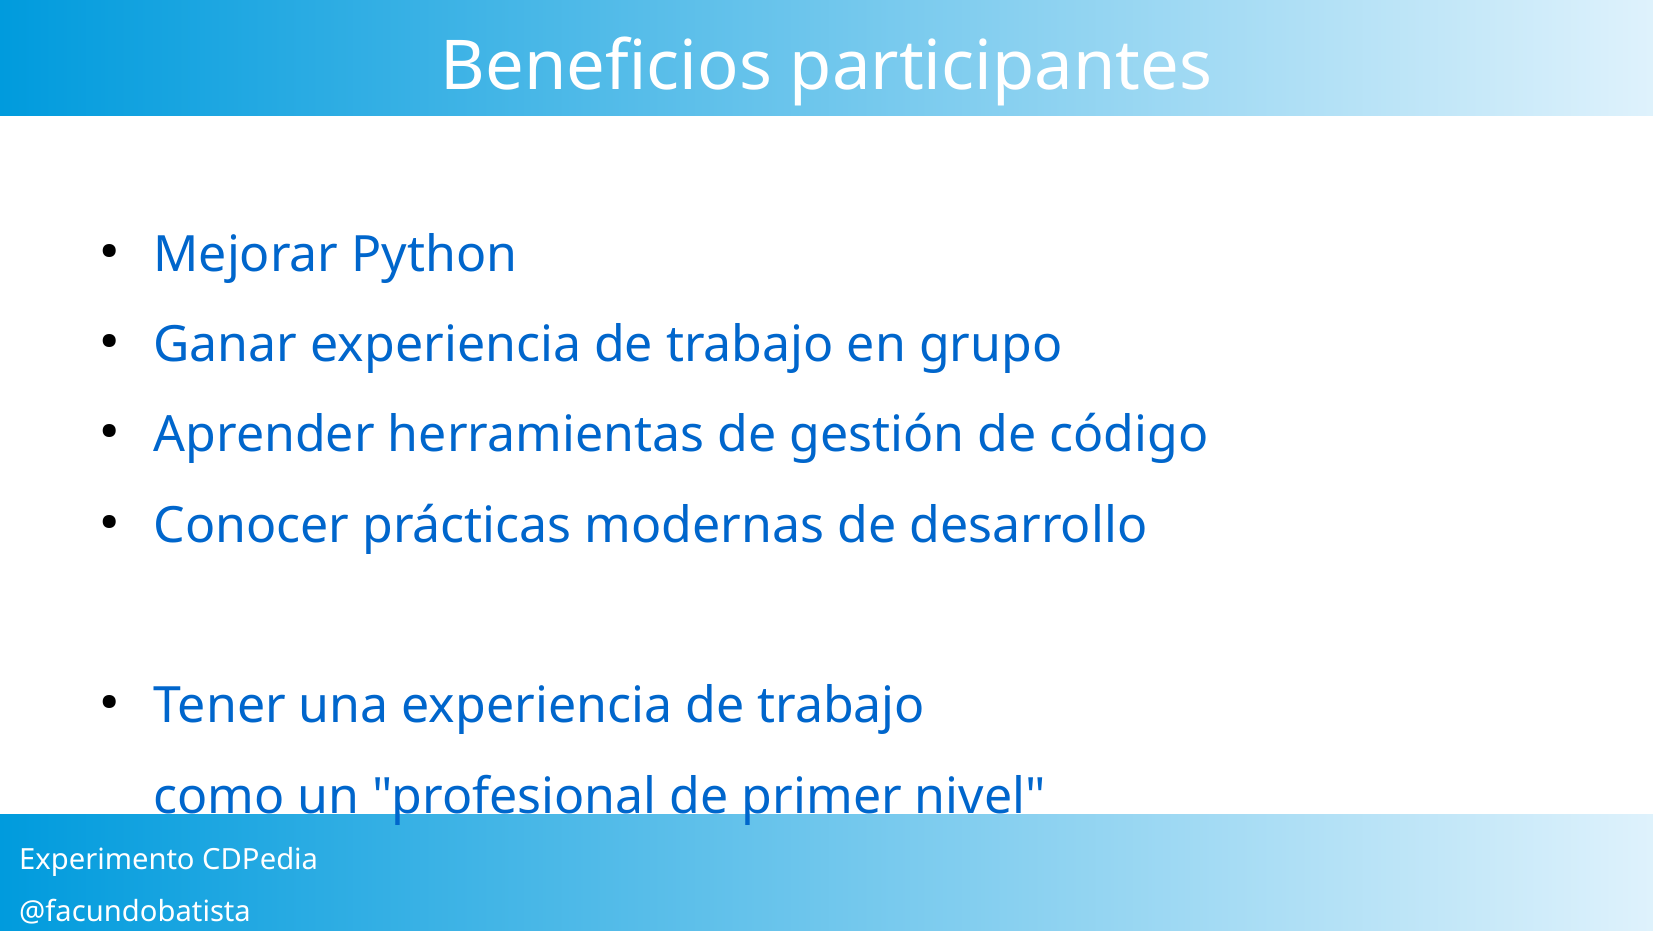

# Beneficios participantes
Mejorar Python
Ganar experiencia de trabajo en grupo
Aprender herramientas de gestión de código
Conocer prácticas modernas de desarrollo
Tener una experiencia de trabajo
como un "profesional de primer nivel"